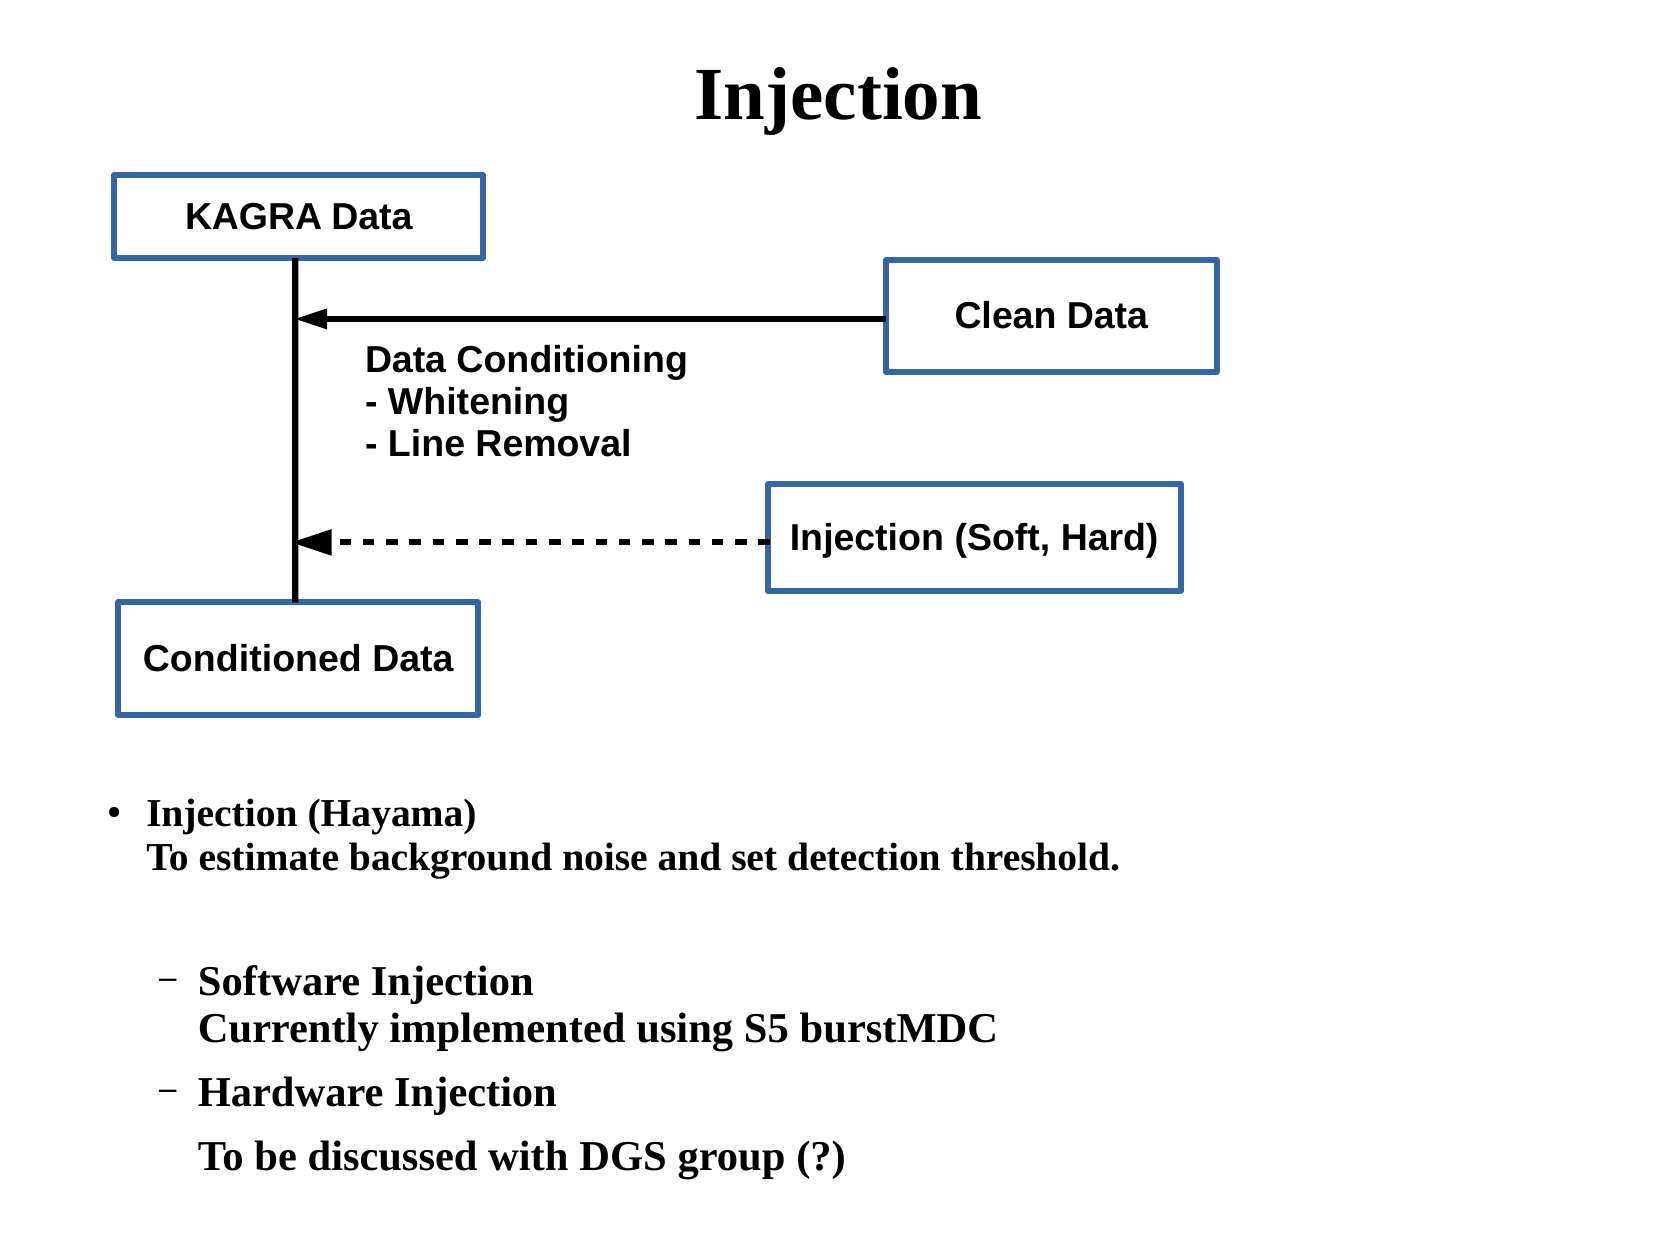

# Injection
KAGRA Data
Clean Data
Data Conditioning
- Whitening
- Line Removal
Injection (Soft, Hard)
Conditioned Data
Injection (Hayama)
To estimate background noise and set detection threshold.
Software Injection
Currently implemented using S5 burstMDC
Hardware Injection
To be discussed with DGS group (?)